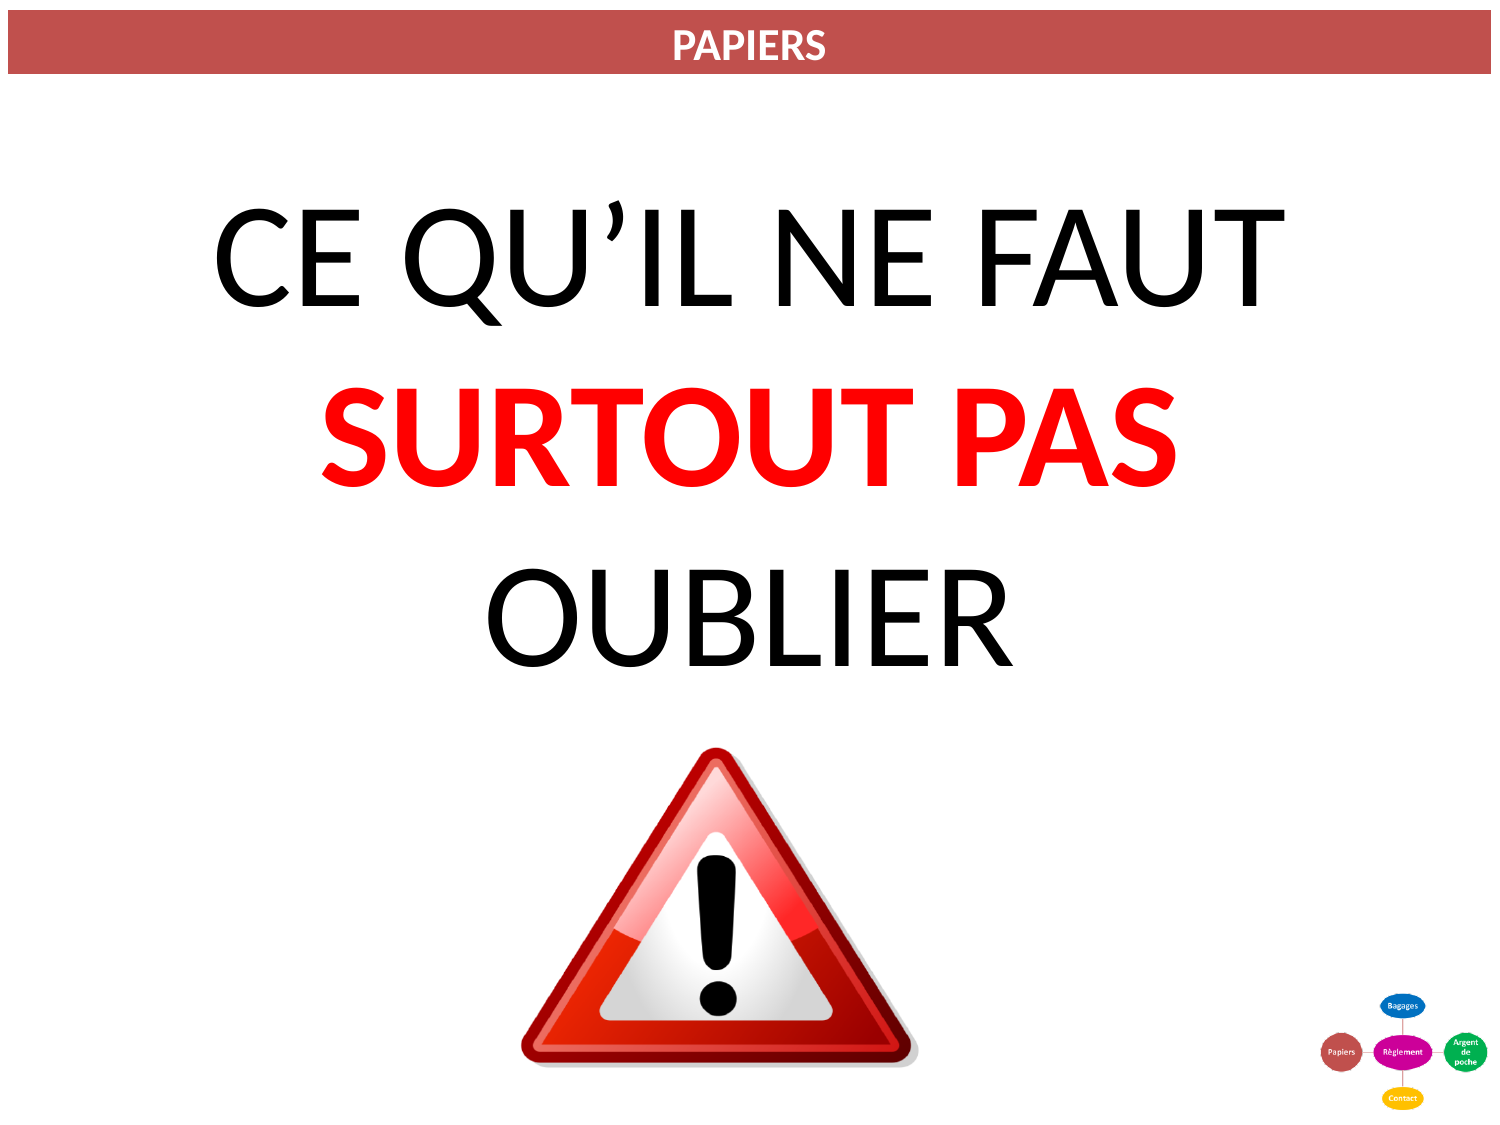

PAPIERS
# CE QU’IL NE FAUT SURTOUT PAS OUBLIER